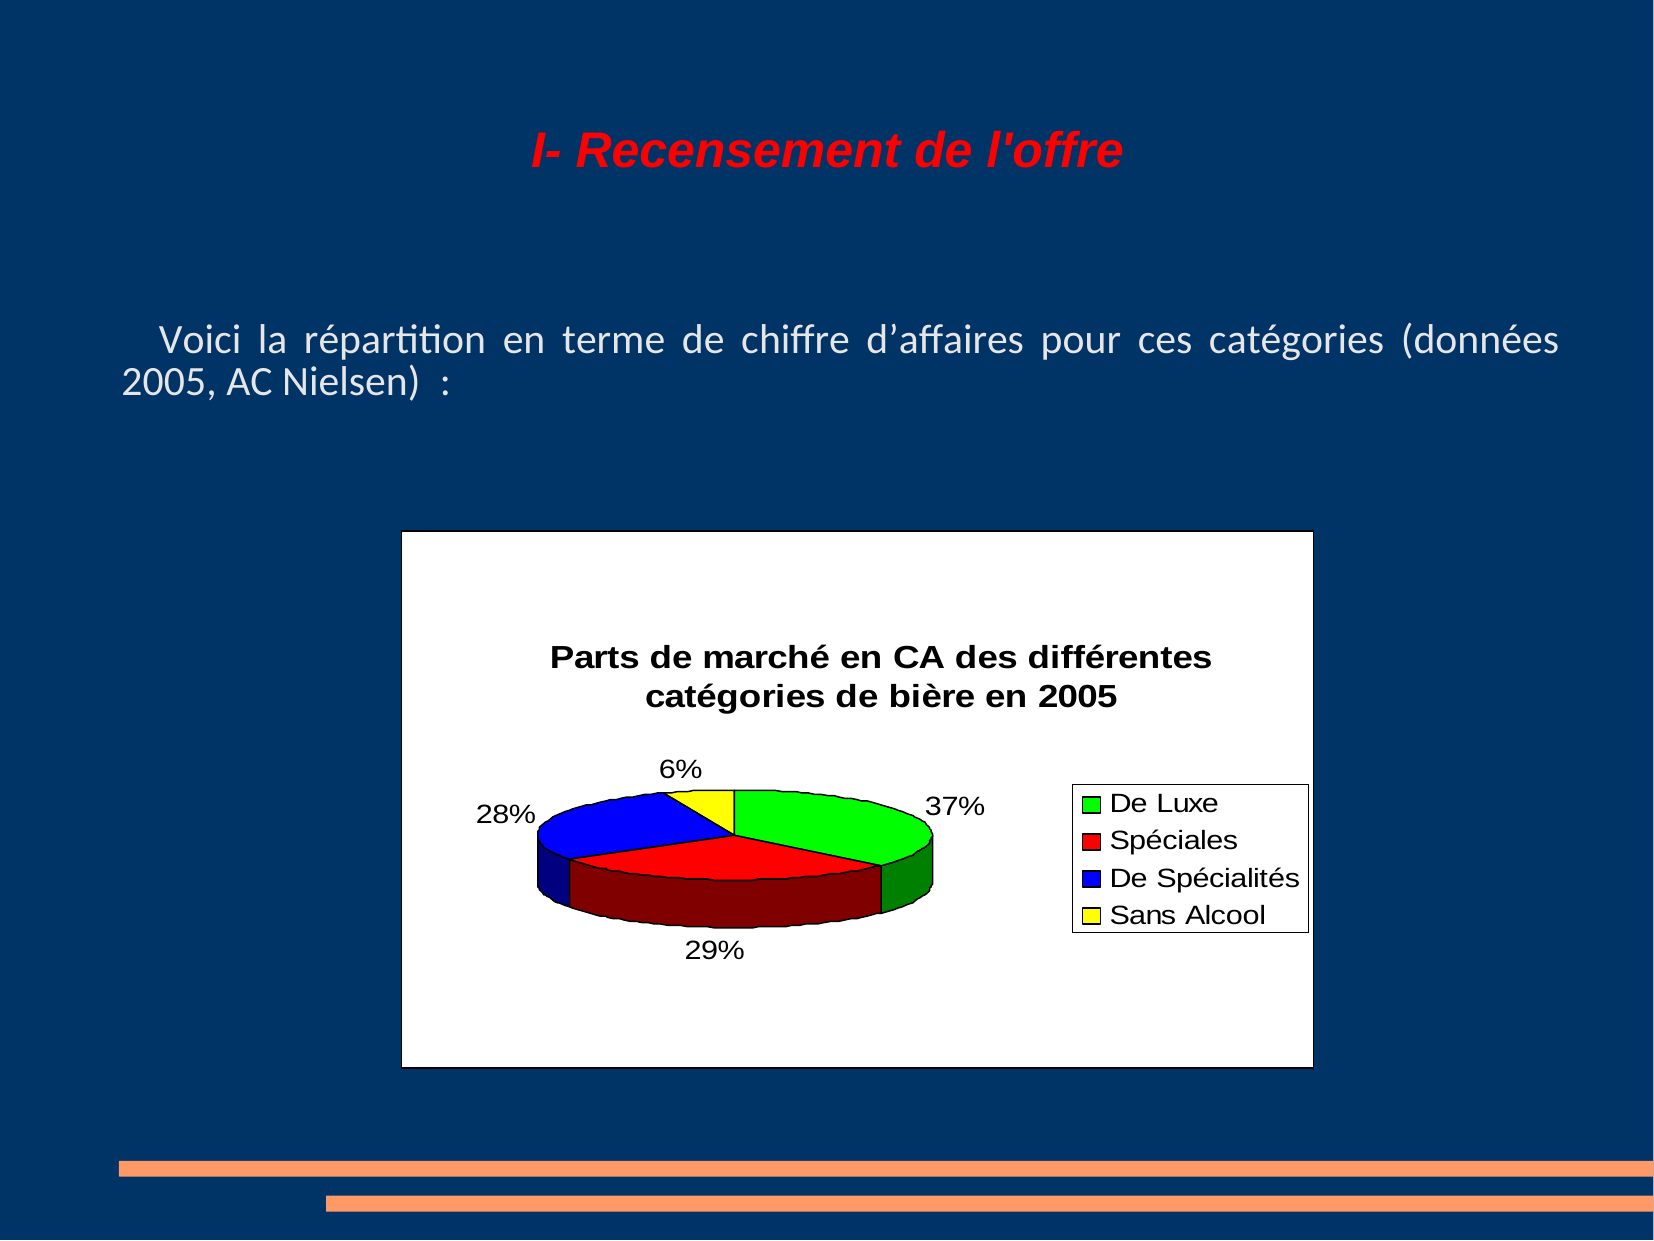

# I- Recensement de l'offre
Voici la répartition en terme de chiffre d’affaires pour ces catégories (données 2005, AC Nielsen)  :